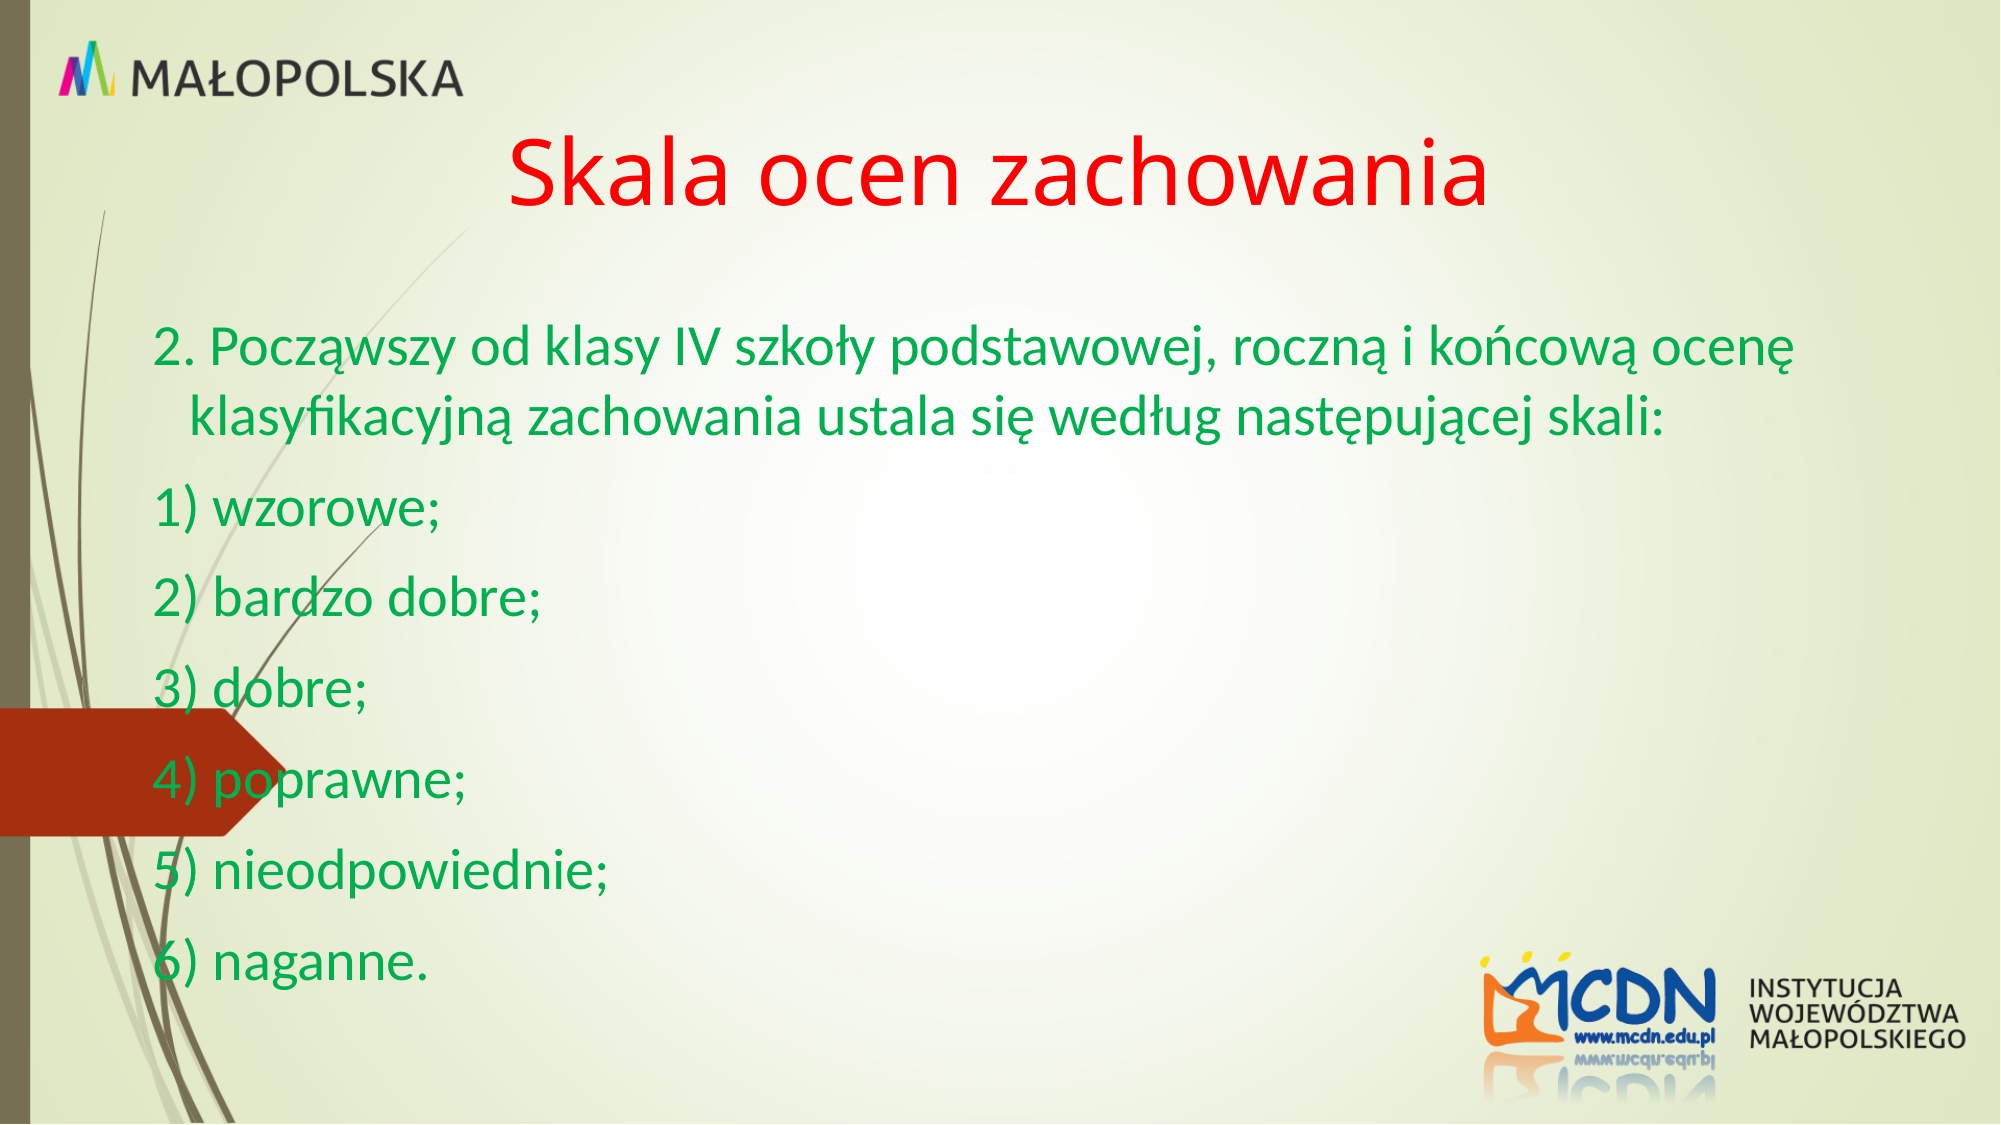

# Skala ocen zachowania
2. Począwszy od klasy IV szkoły podstawowej, roczną i końcową ocenę klasyfikacyjną zachowania ustala się według następującej skali:
1) wzorowe;
2) bardzo dobre;
3) dobre;
4) poprawne;
5) nieodpowiednie;
6) naganne.